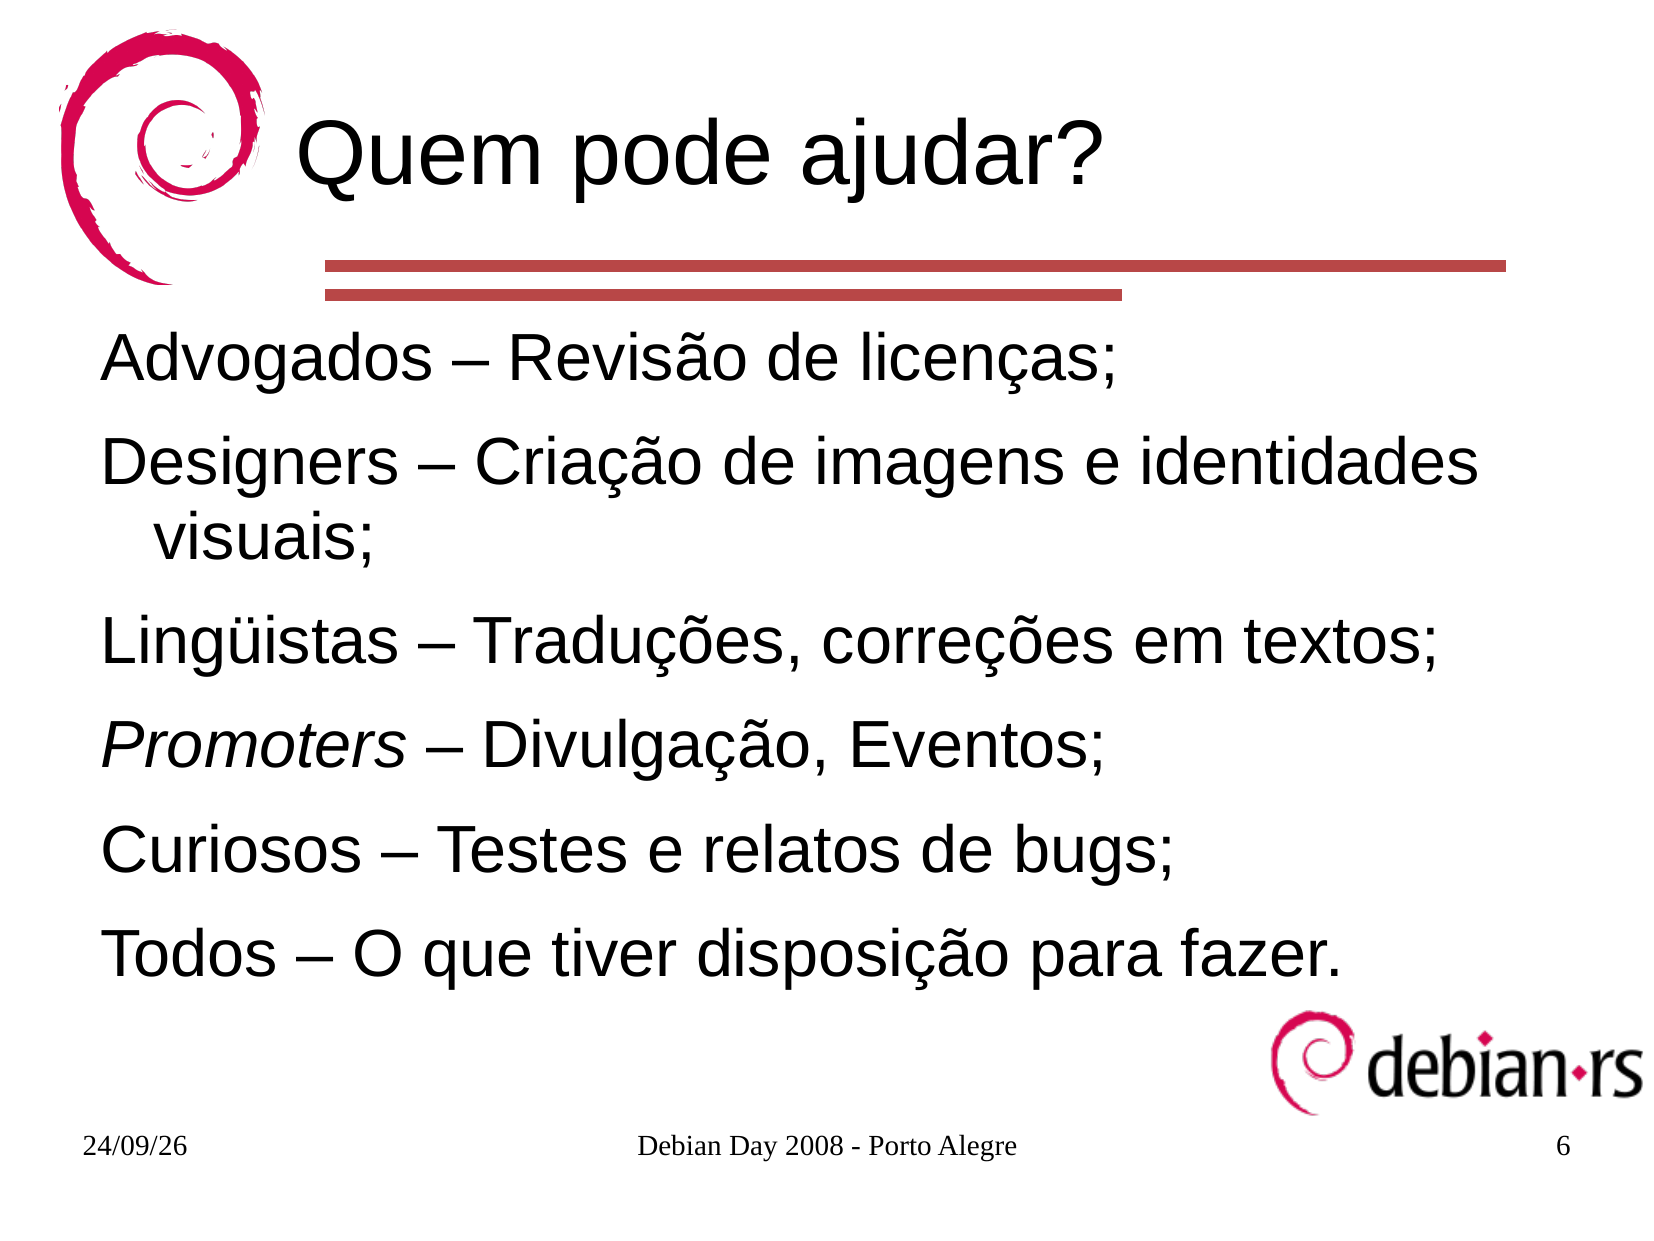

# Quem pode ajudar?
Advogados – Revisão de licenças;
Designers – Criação de imagens e identidades visuais;
Lingüistas – Traduções, correções em textos;
Promoters – Divulgação, Eventos;
Curiosos – Testes e relatos de bugs;
Todos – O que tiver disposição para fazer.
Debian Day 2008 - Porto Alegre
6